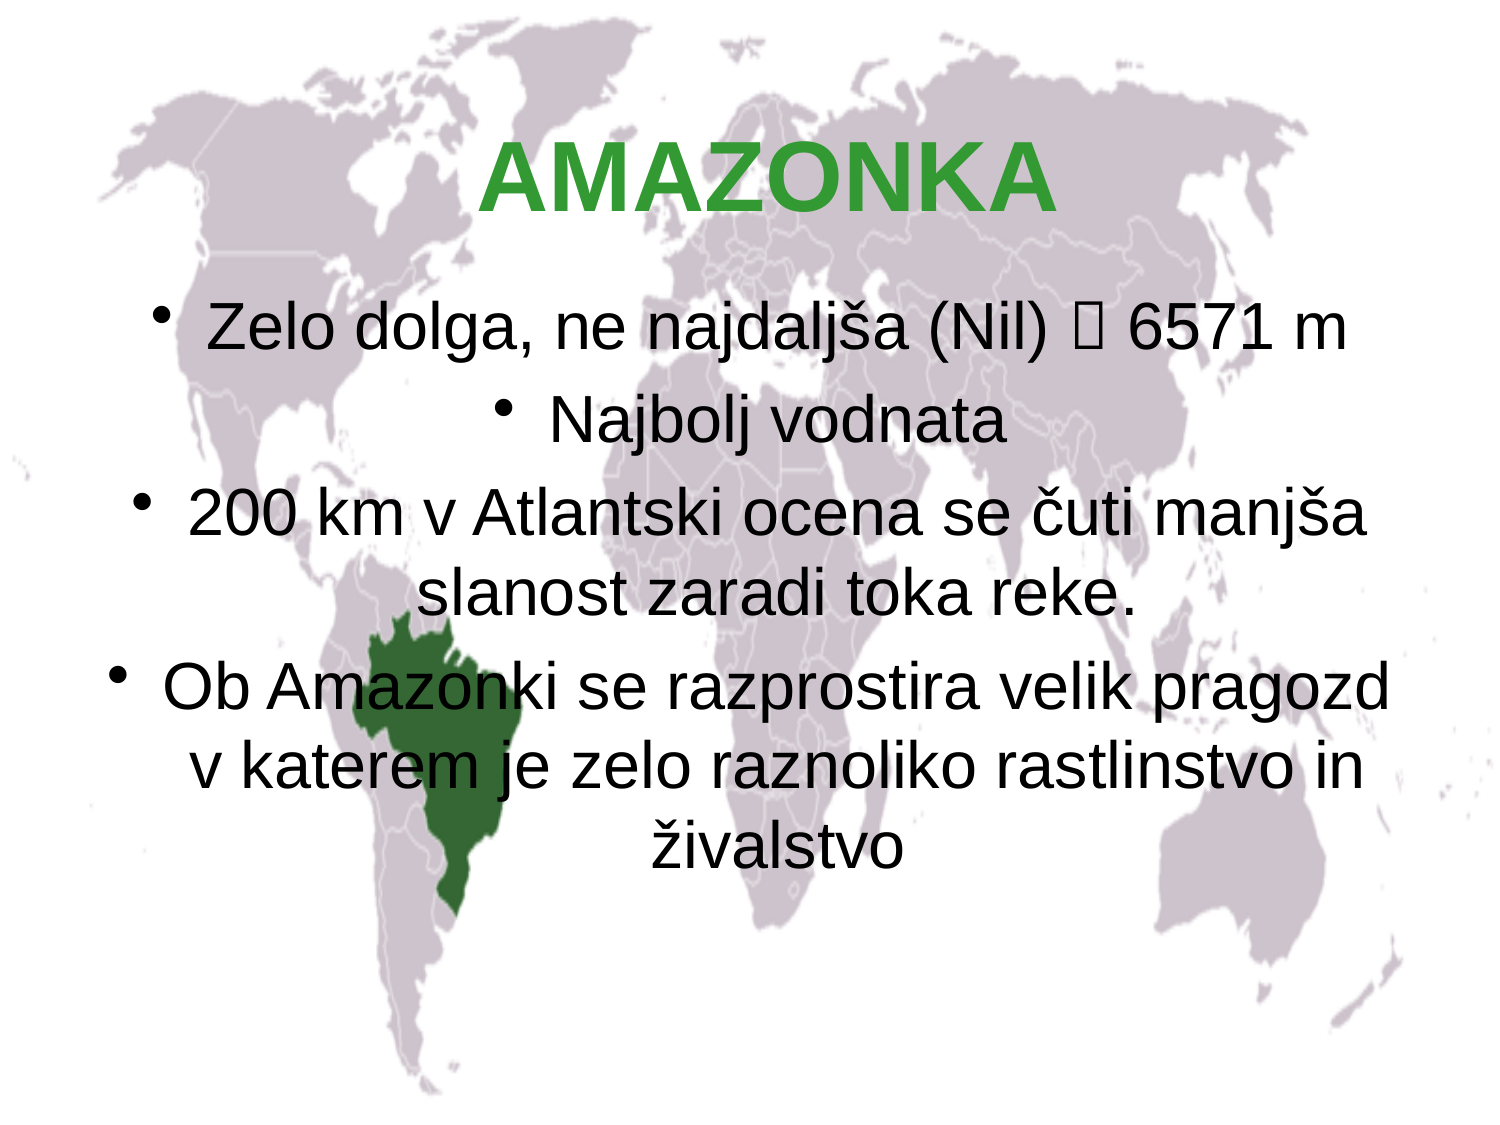

# AMAZONKA
Zelo dolga, ne najdaljša (Nil)  6571 m
Najbolj vodnata
200 km v Atlantski ocena se čuti manjša slanost zaradi toka reke.
Ob Amazonki se razprostira velik pragozd v katerem je zelo raznoliko rastlinstvo in živalstvo